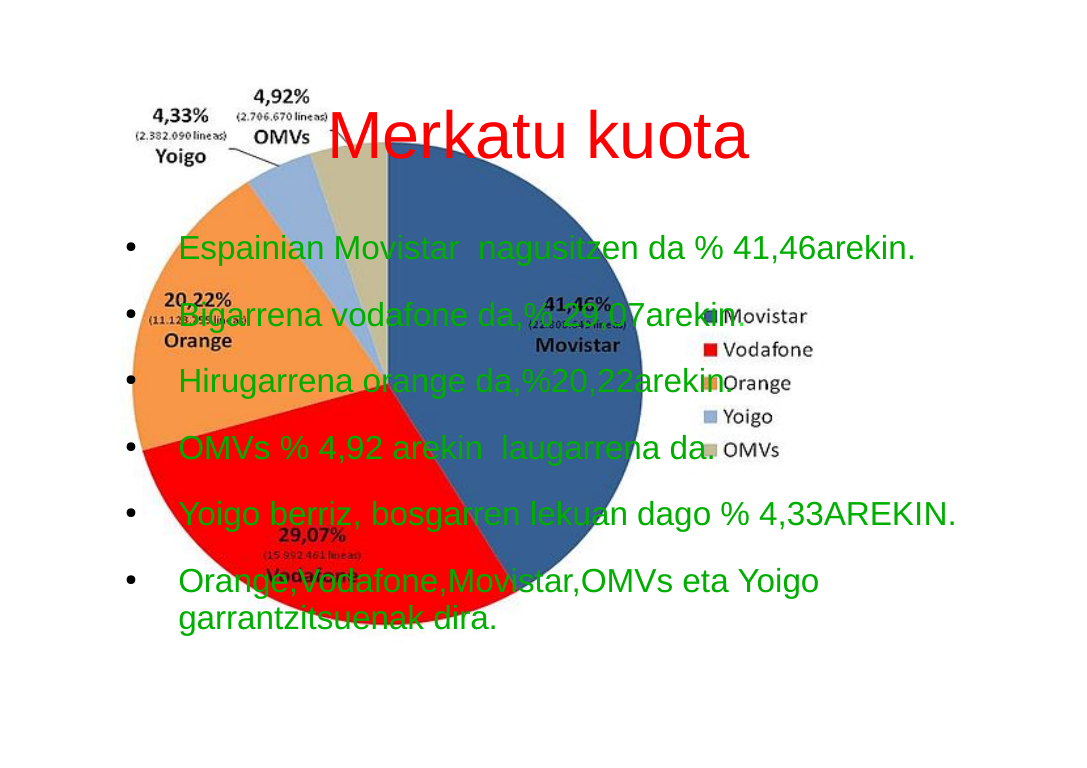

# Merkatu kuota
Espainian Movistar nagusitzen da % 41,46arekin.
Bigarrena vodafone da,% 29,07arekin.
Hirugarrena orange da,%20,22arekin.
OMVs % 4,92 arekin laugarrena da.
Yoigo berriz, bosgarren lekuan dago % 4,33AREKIN.
Orange,Vodafone,Movistar,OMVs eta Yoigo garrantzitsuenak dira.